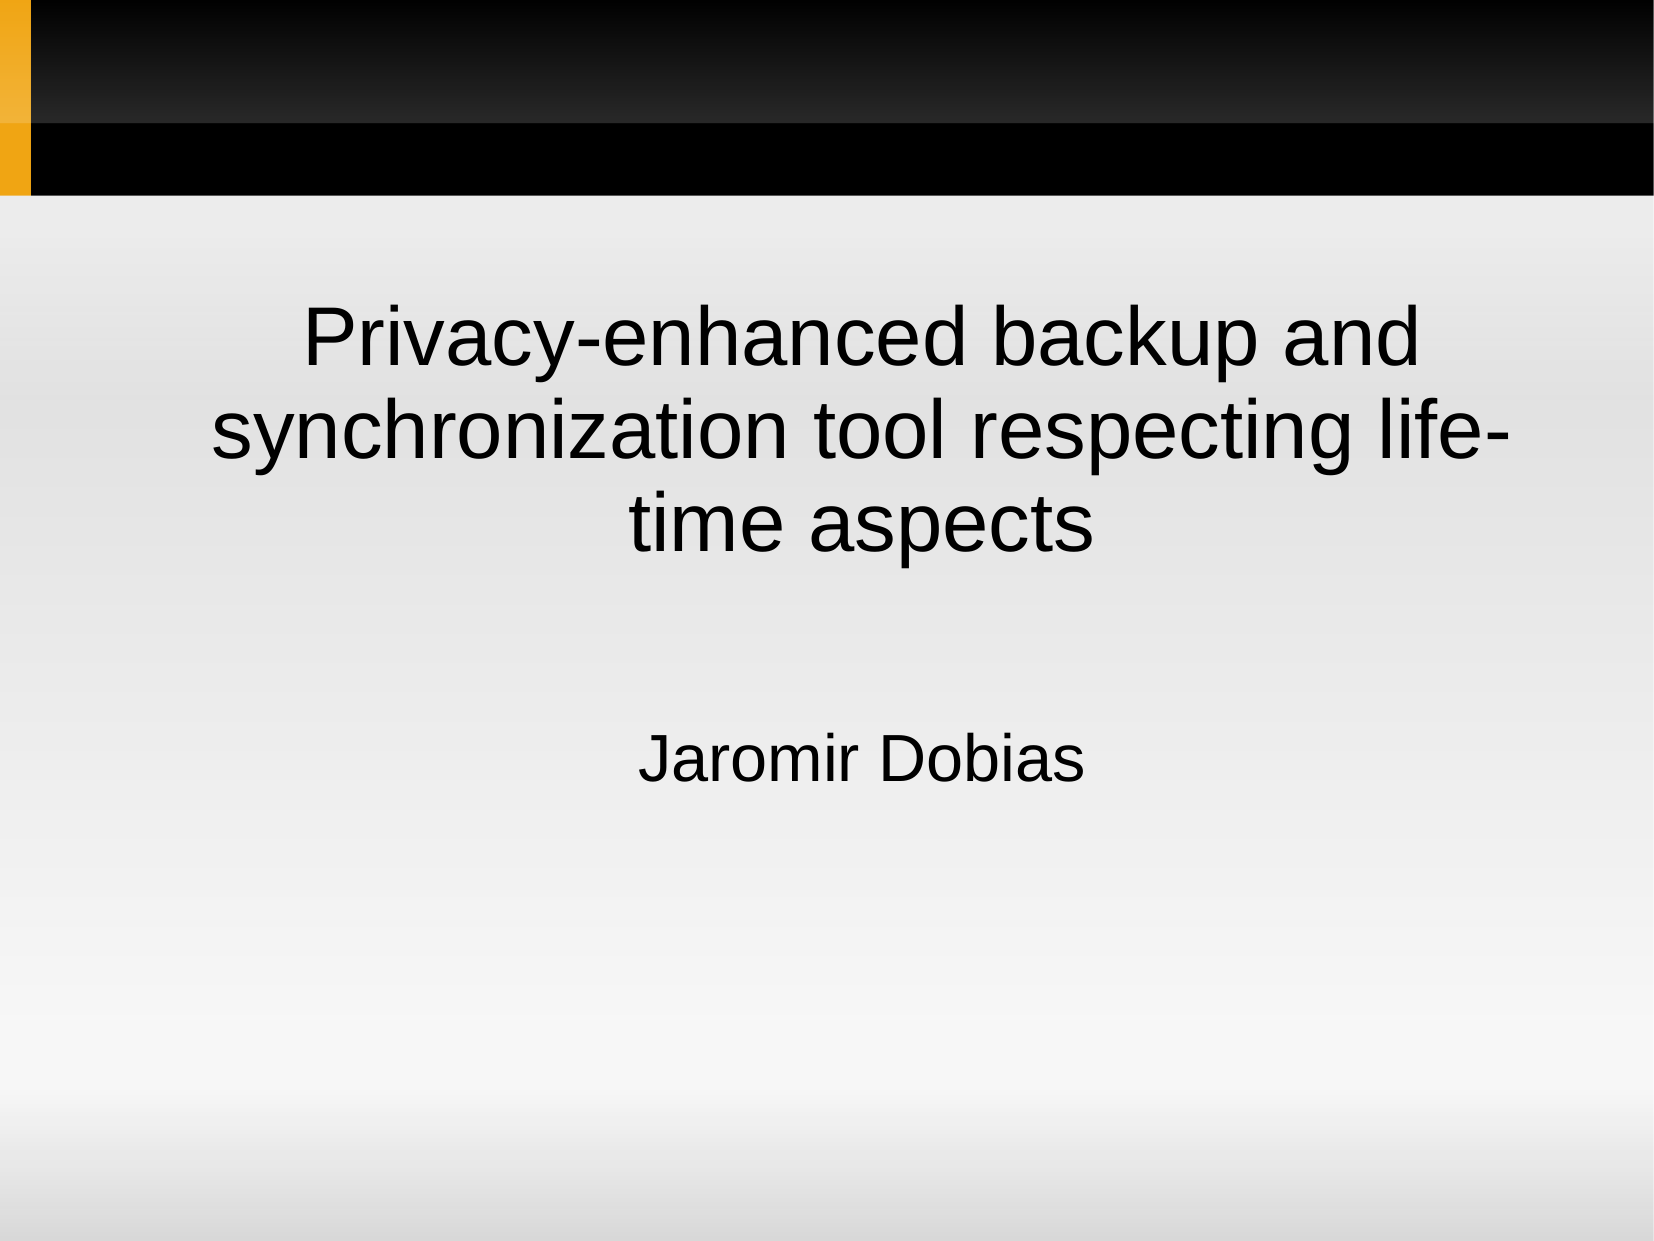

# Privacy-enhanced backup and synchronization tool respecting life-time aspects
Jaromir Dobias